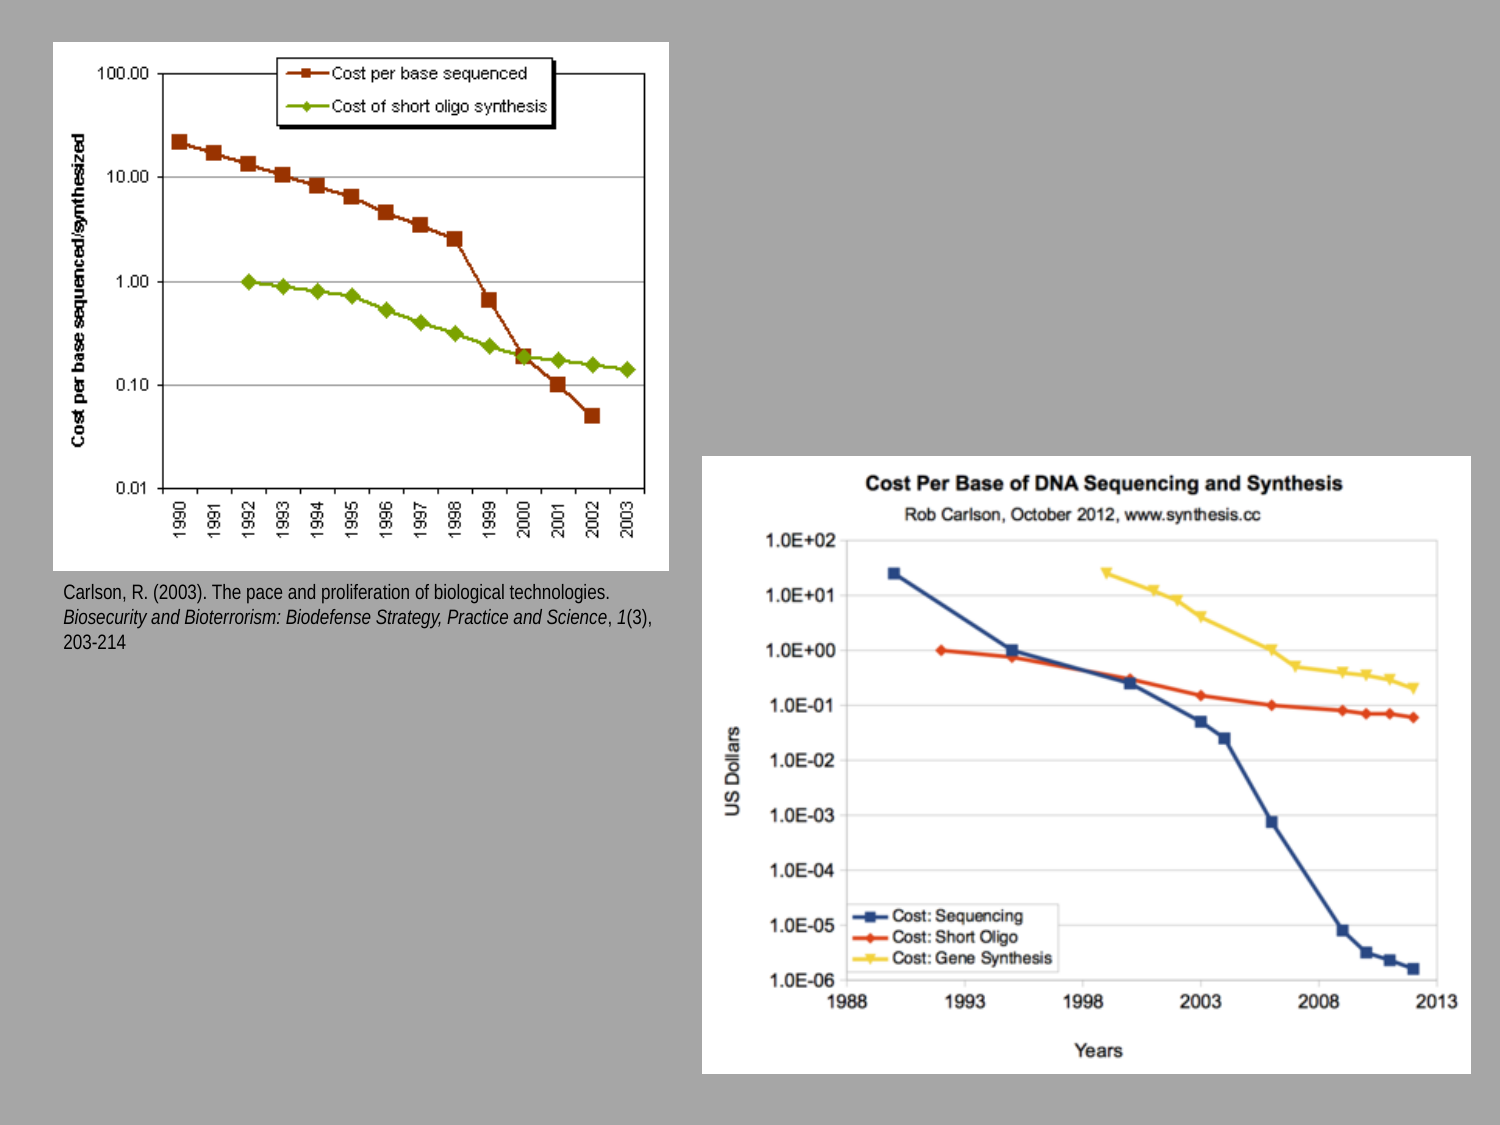

Carlson, R. (2003). The pace and proliferation of biological technologies. Biosecurity and Bioterrorism: Biodefense Strategy, Practice and Science, 1(3), 203-214